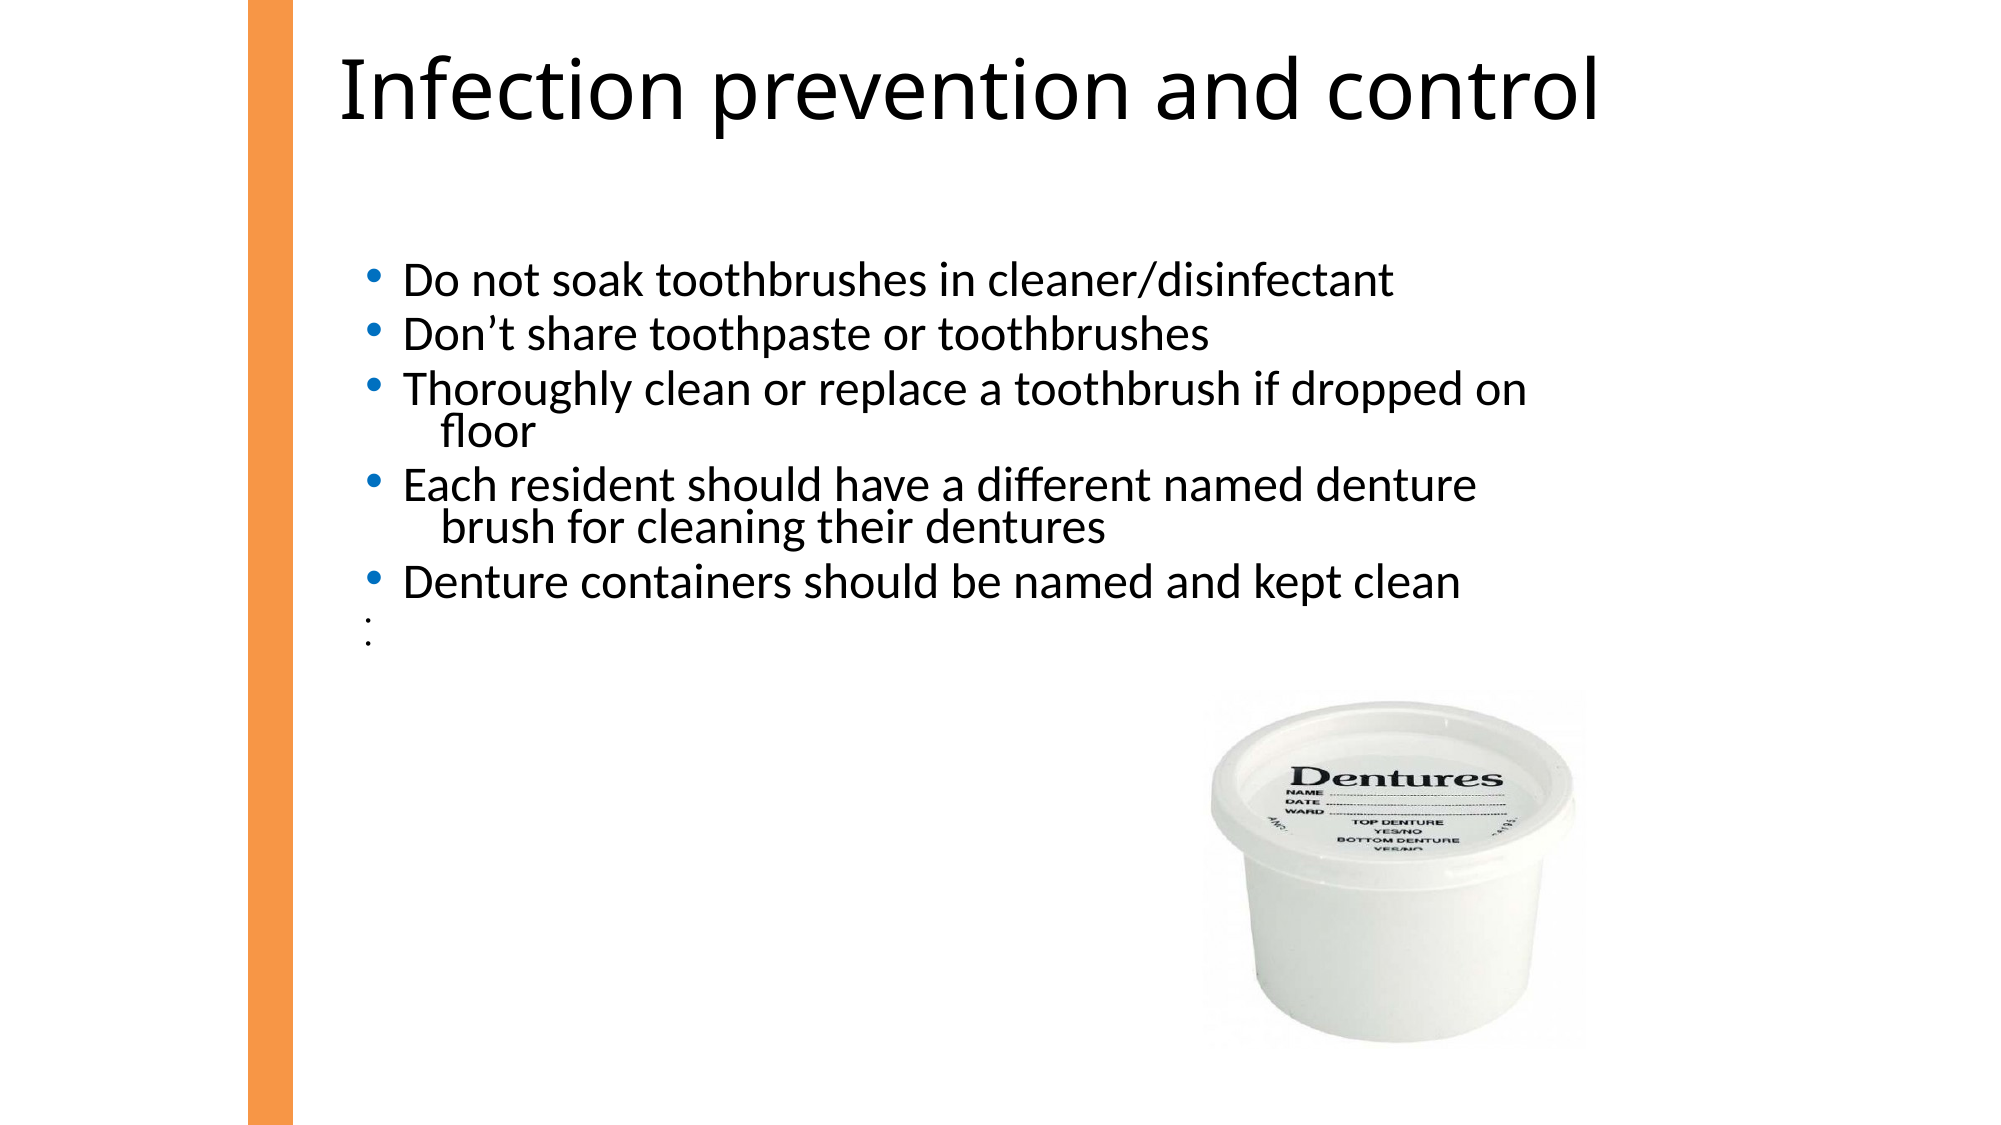

# Infection prevention and control
Do not soak toothbrushes in cleaner/disinfectant
Don’t share toothpaste or toothbrushes
Thoroughly clean or replace a toothbrush if dropped on floor
Each resident should have a different named denture brush for cleaning their dentures
Denture containers should be named and kept clean